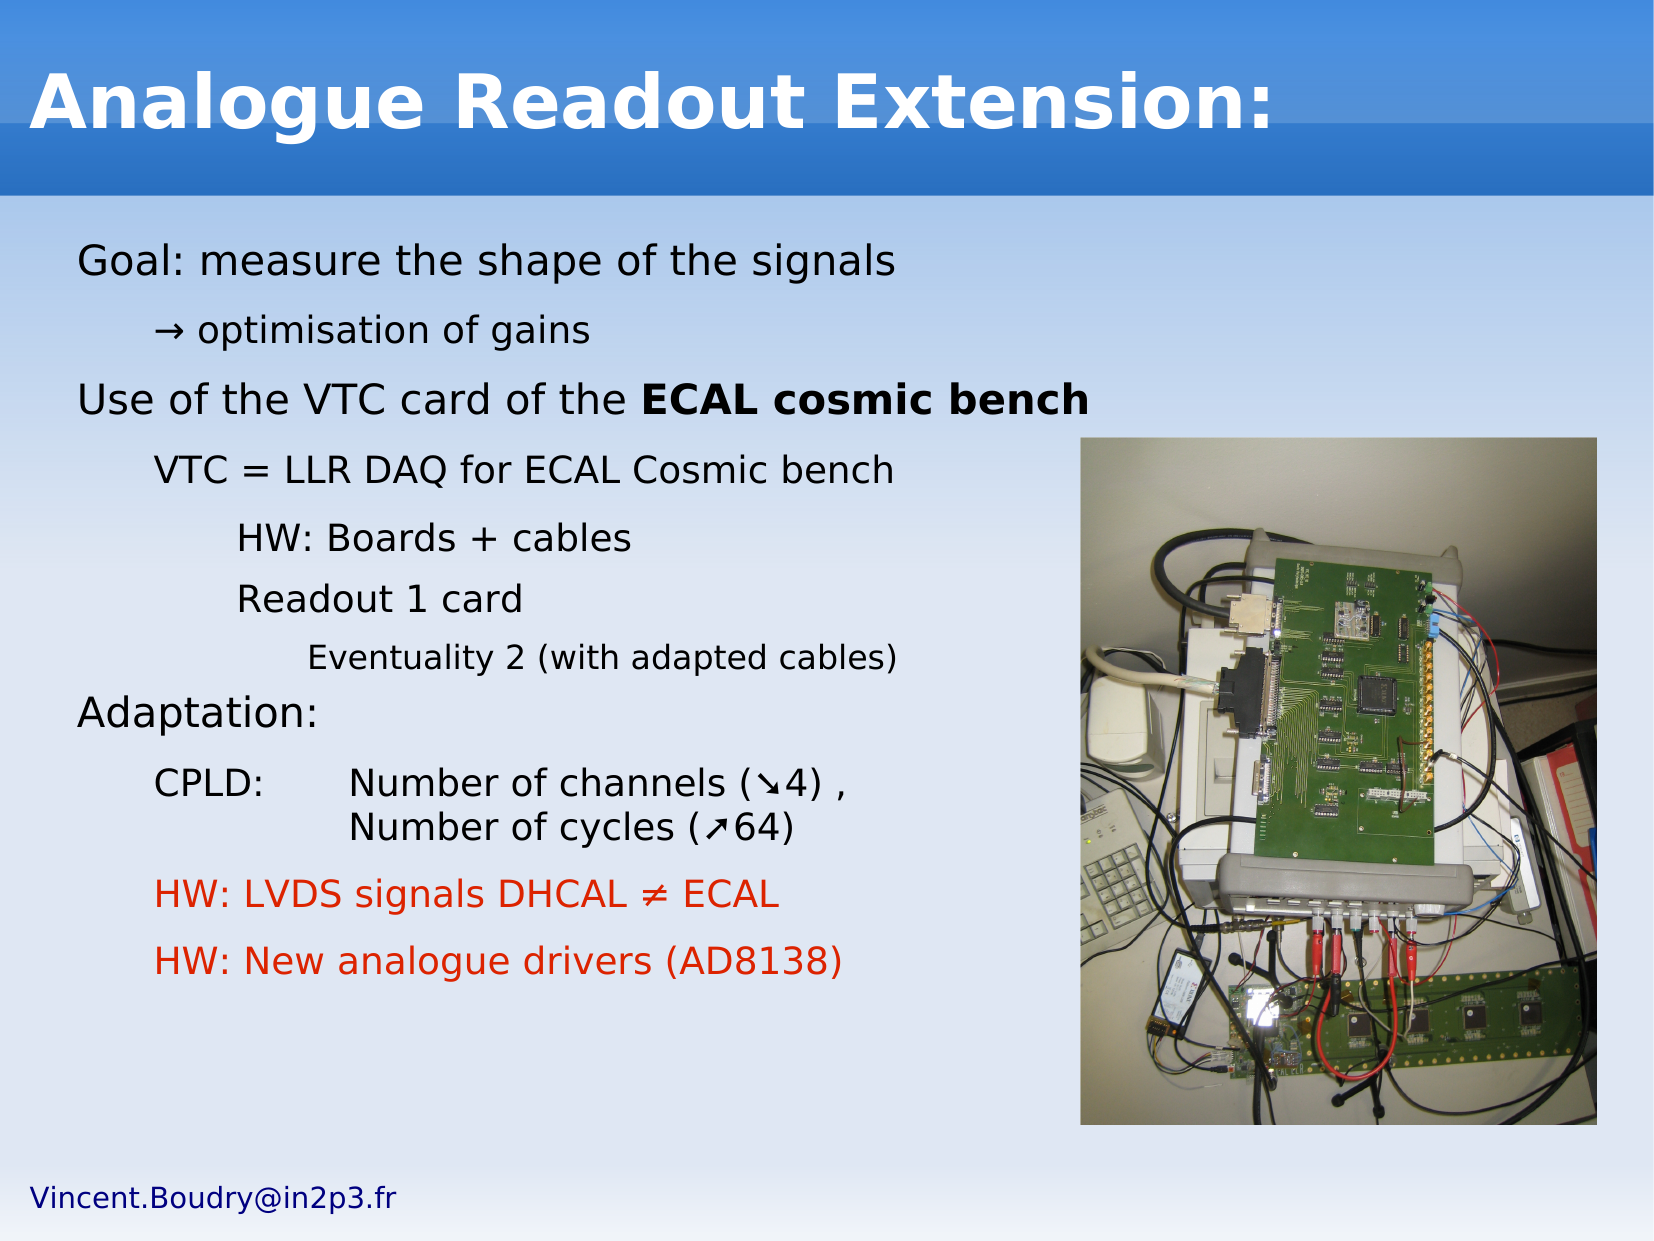

# Analogue Readout Extension:
Goal: measure the shape of the signals
→ optimisation of gains
Use of the VTC card of the ECAL cosmic bench
VTC = LLR DAQ for ECAL Cosmic bench
HW: Boards + cables
Readout 1 card
Eventuality 2 (with adapted cables)
Adaptation:
CPLD: 	Number of channels (➘4) ,
		Number of cycles (➚64)
HW: LVDS signals DHCAL ≠ ECAL
HW: New analogue drivers (AD8138)